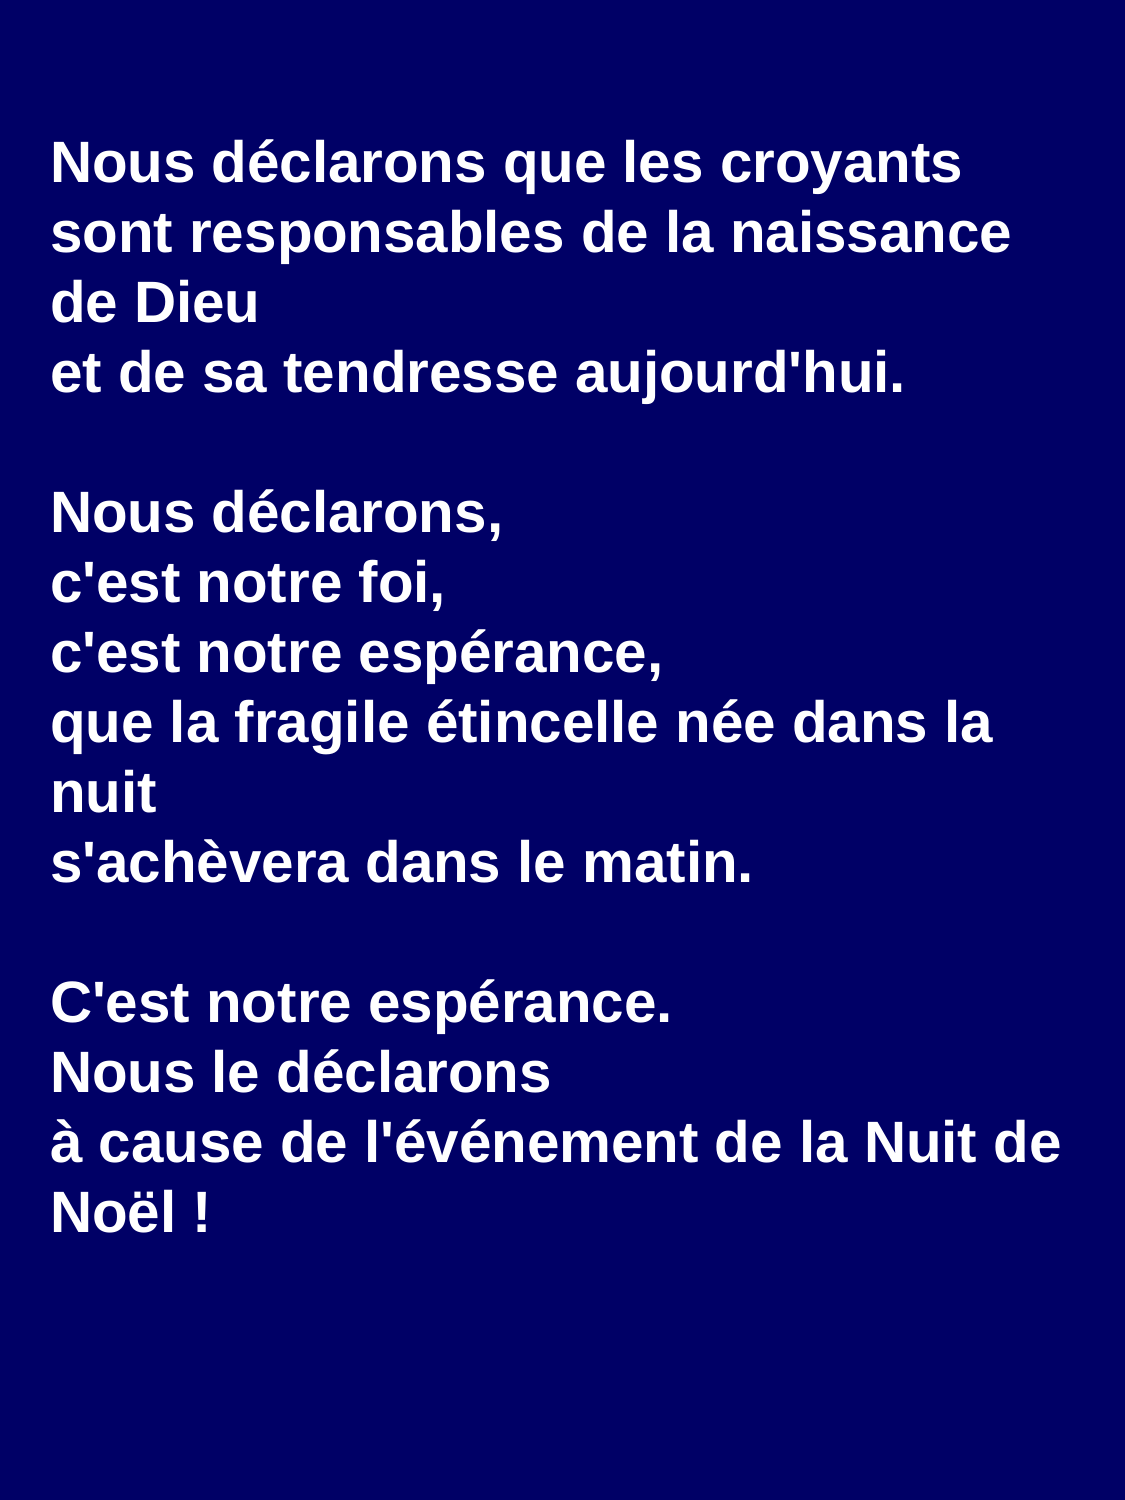

Nous déclarons que les croyants
sont responsables de la naissance de Dieu
et de sa tendresse aujourd'hui.
Nous déclarons,
c'est notre foi,
c'est notre espérance,
que la fragile étincelle née dans la nuit
s'achèvera dans le matin.
C'est notre espérance.
Nous le déclarons
à cause de l'événement de la Nuit de Noël !